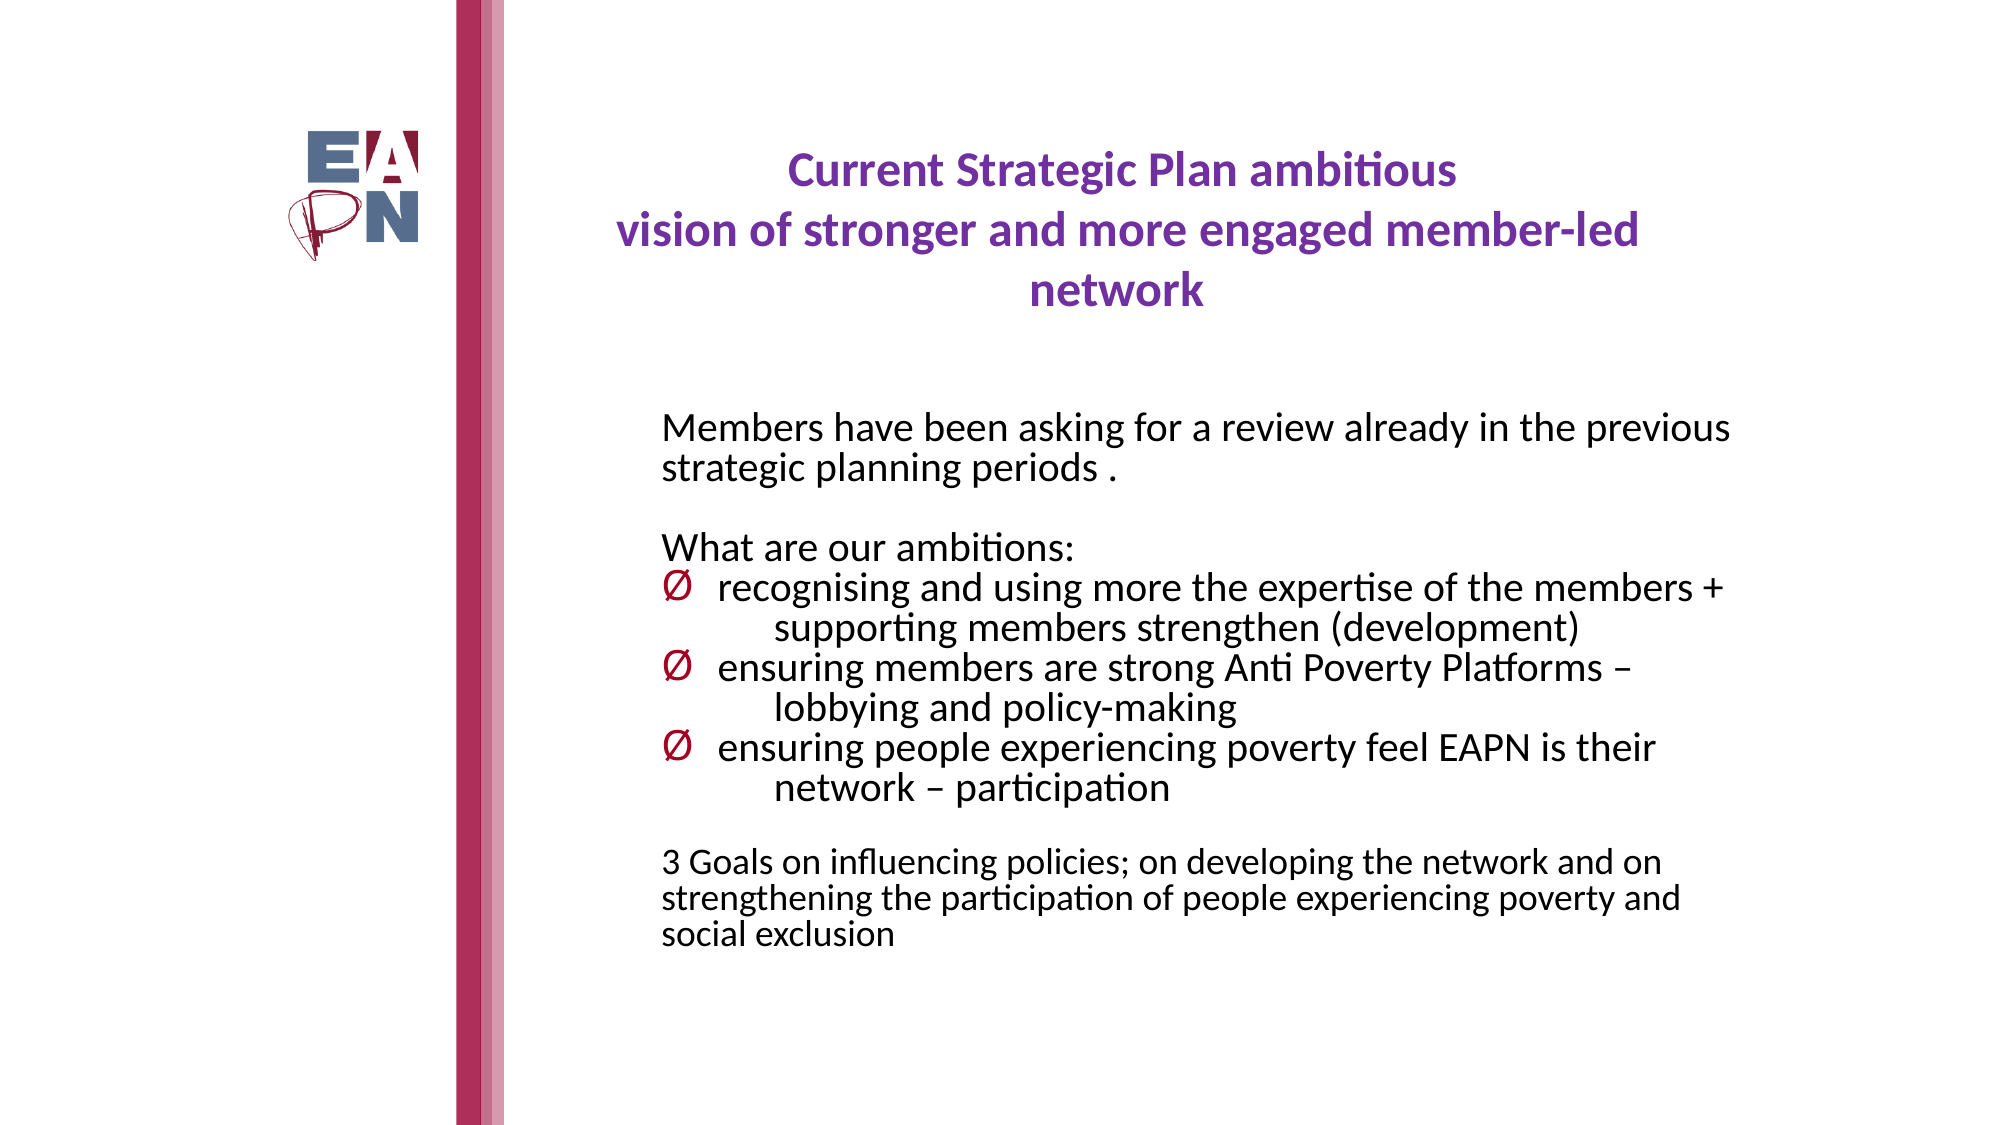

Current Strategic Plan ambitious
 vision of stronger and more engaged member-led network
Members have been asking for a review already in the previous strategic planning periods .
What are our ambitions:
recognising and using more the expertise of the members + supporting members strengthen (development)
ensuring members are strong Anti Poverty Platforms – lobbying and policy-making
ensuring people experiencing poverty feel EAPN is their network – participation
3 Goals on influencing policies; on developing the network and on strengthening the participation of people experiencing poverty and social exclusion